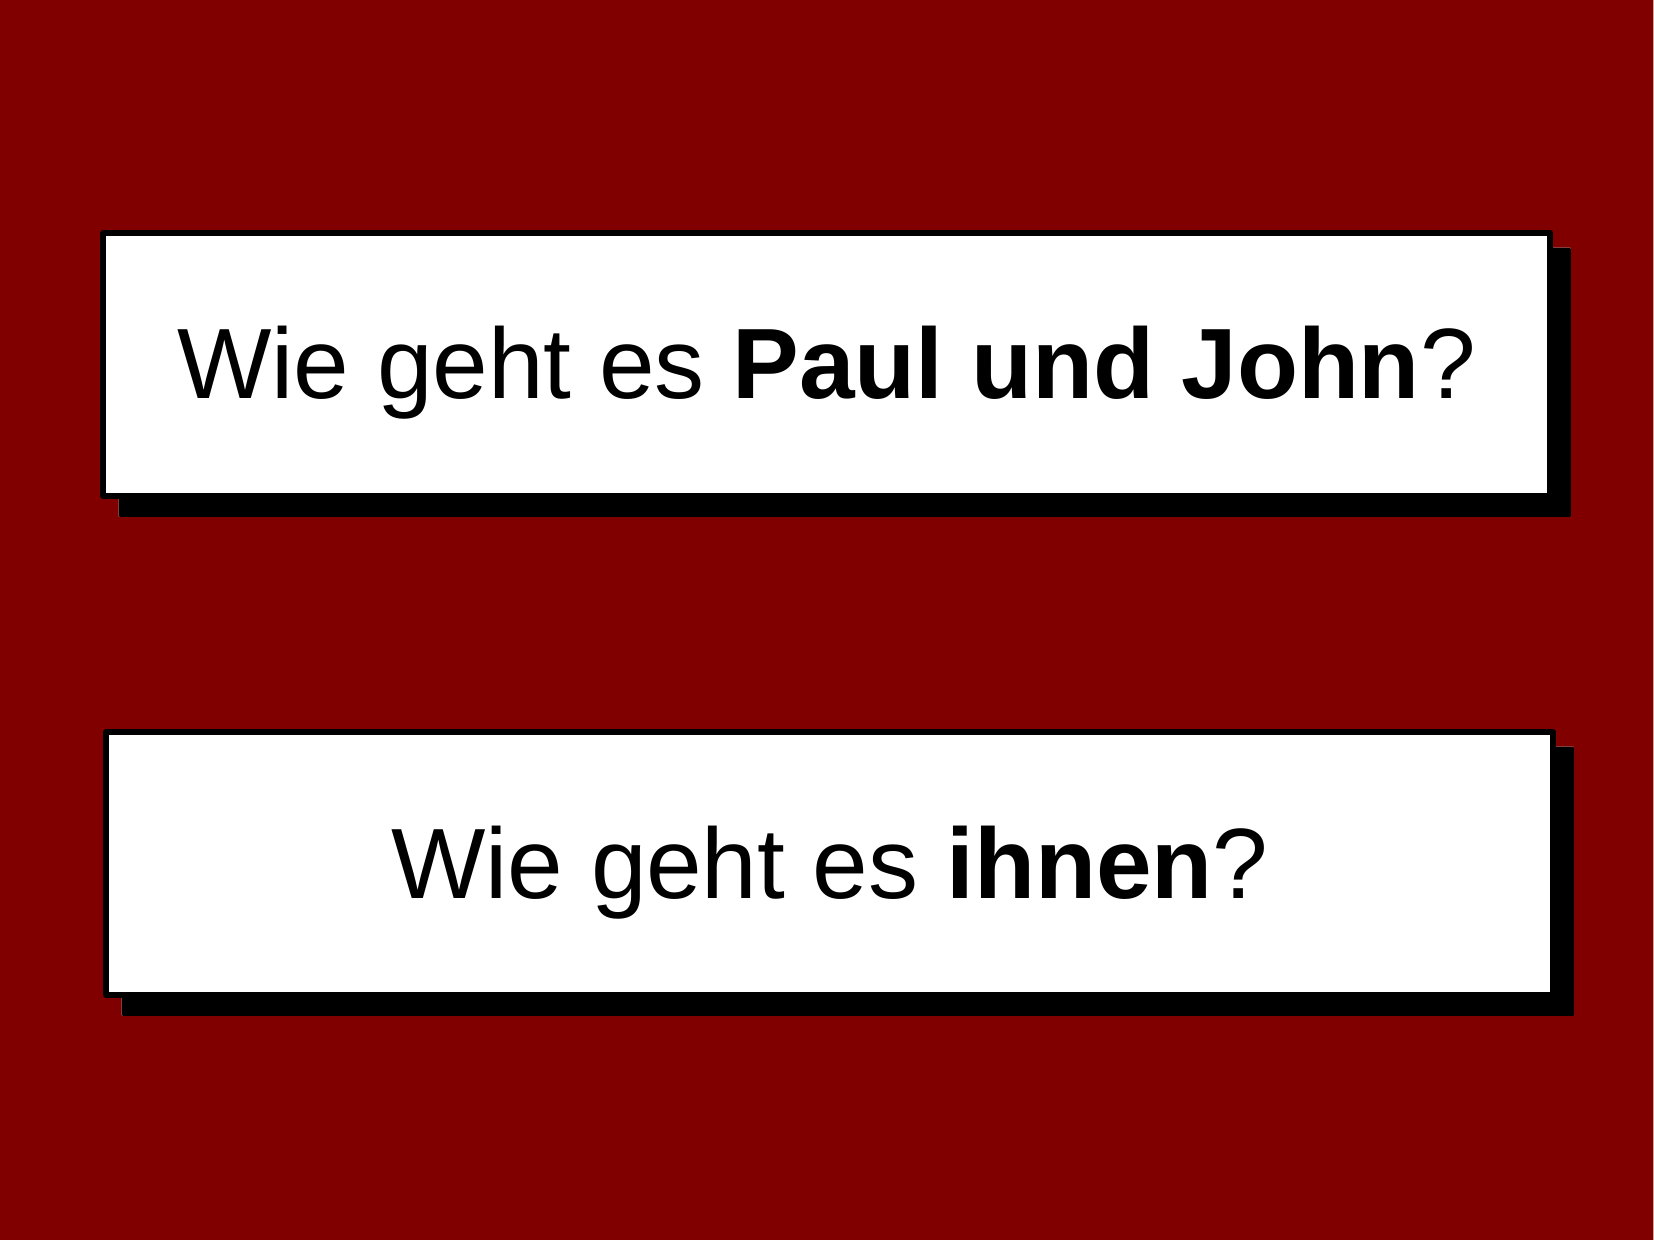

Wie geht es Paul und John?
Wie geht es ihnen?